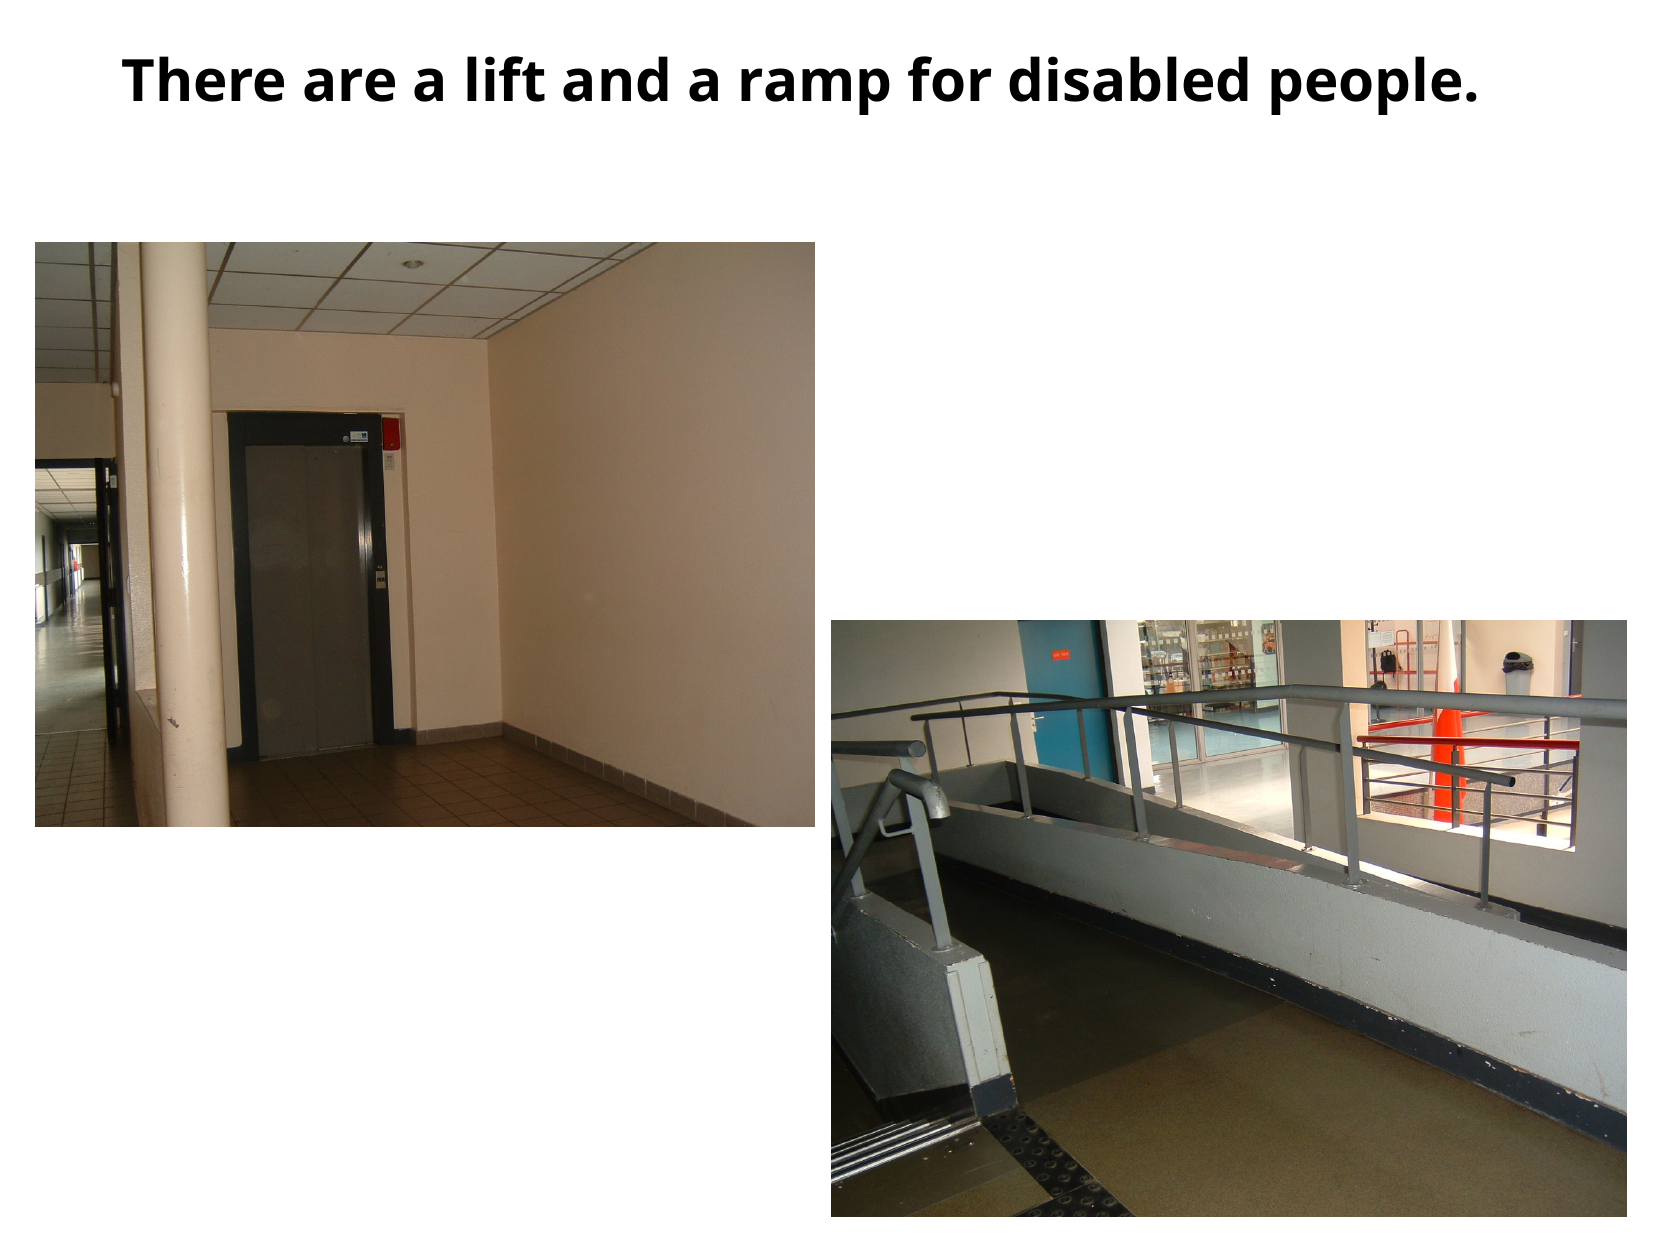

There are a lift and a ramp for disabled people.